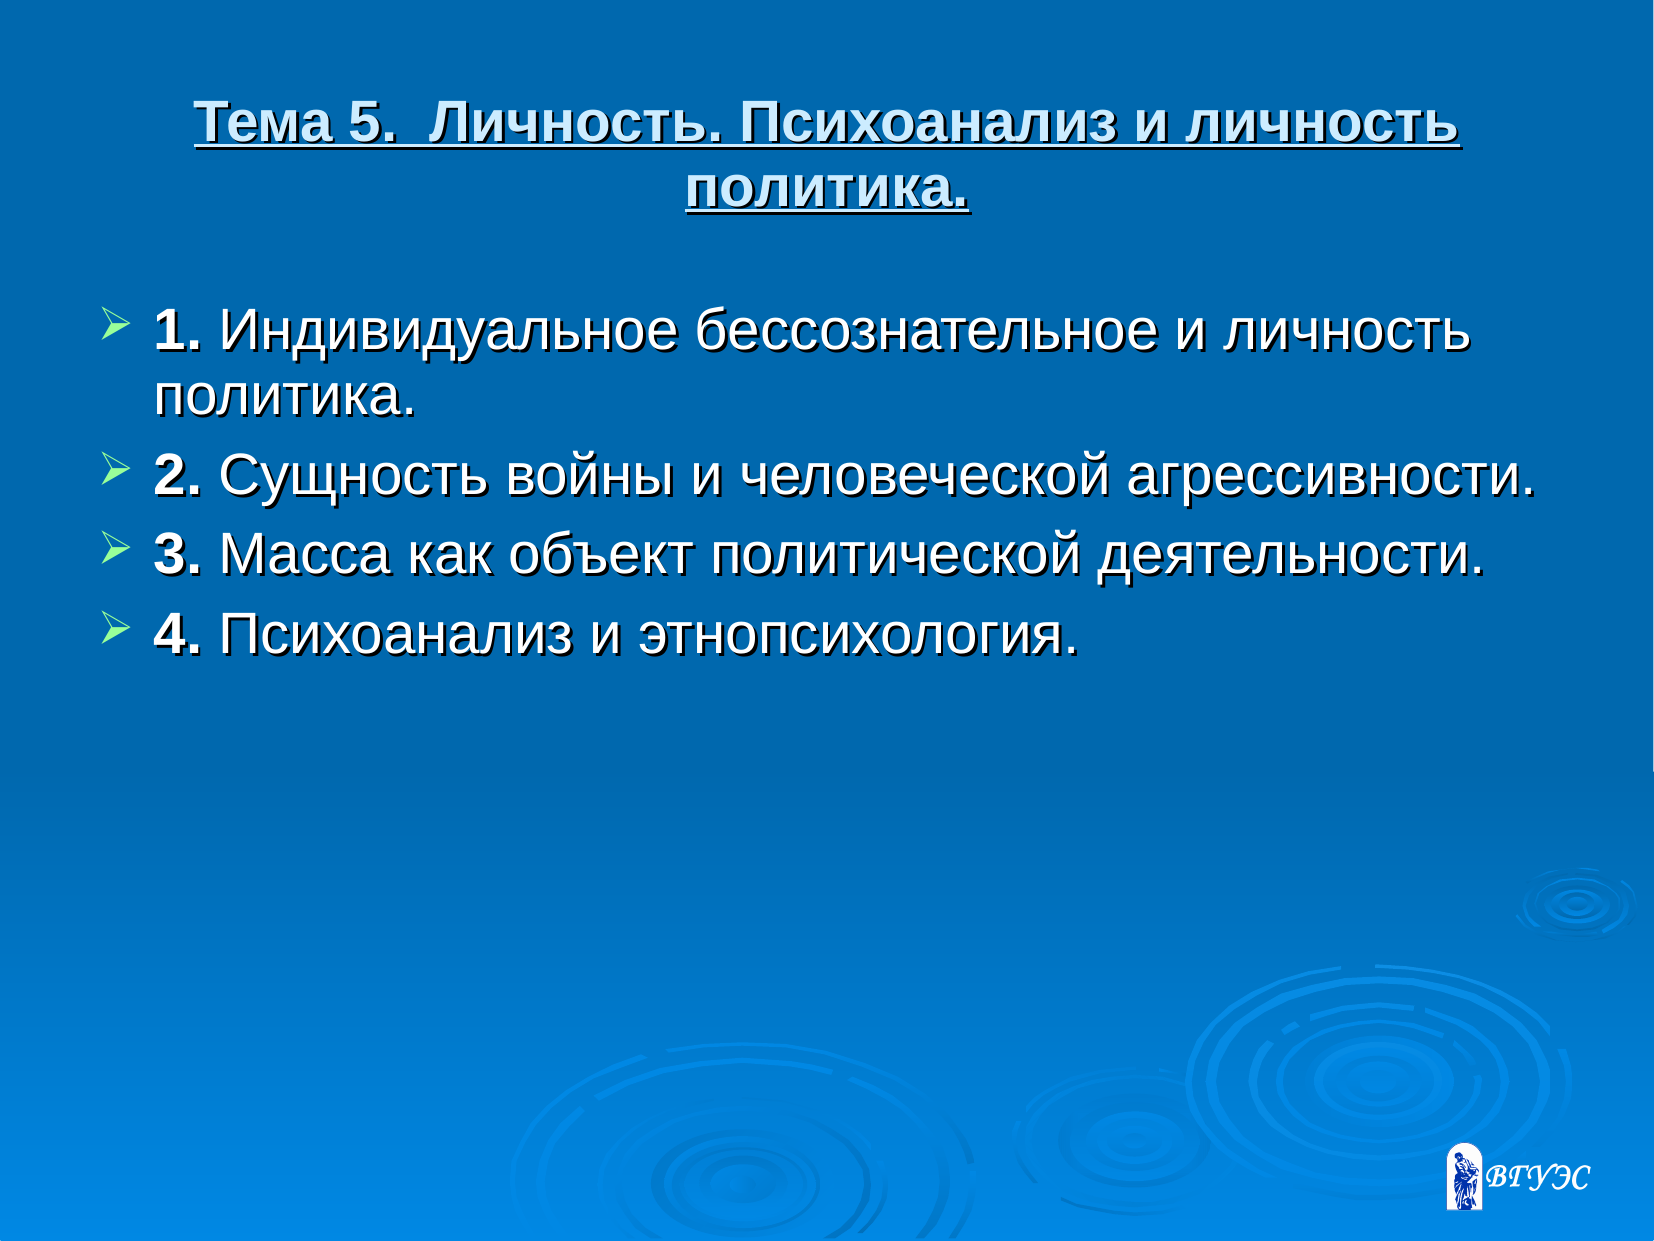

# Тема 5. Личность. Психоанализ и личность политика.
1. Индивидуальное бессознательное и личность политика.
2. Сущность войны и человеческой агрессивности.
3. Масса как объект политической деятельности.
4. Психоанализ и этнопсихология.